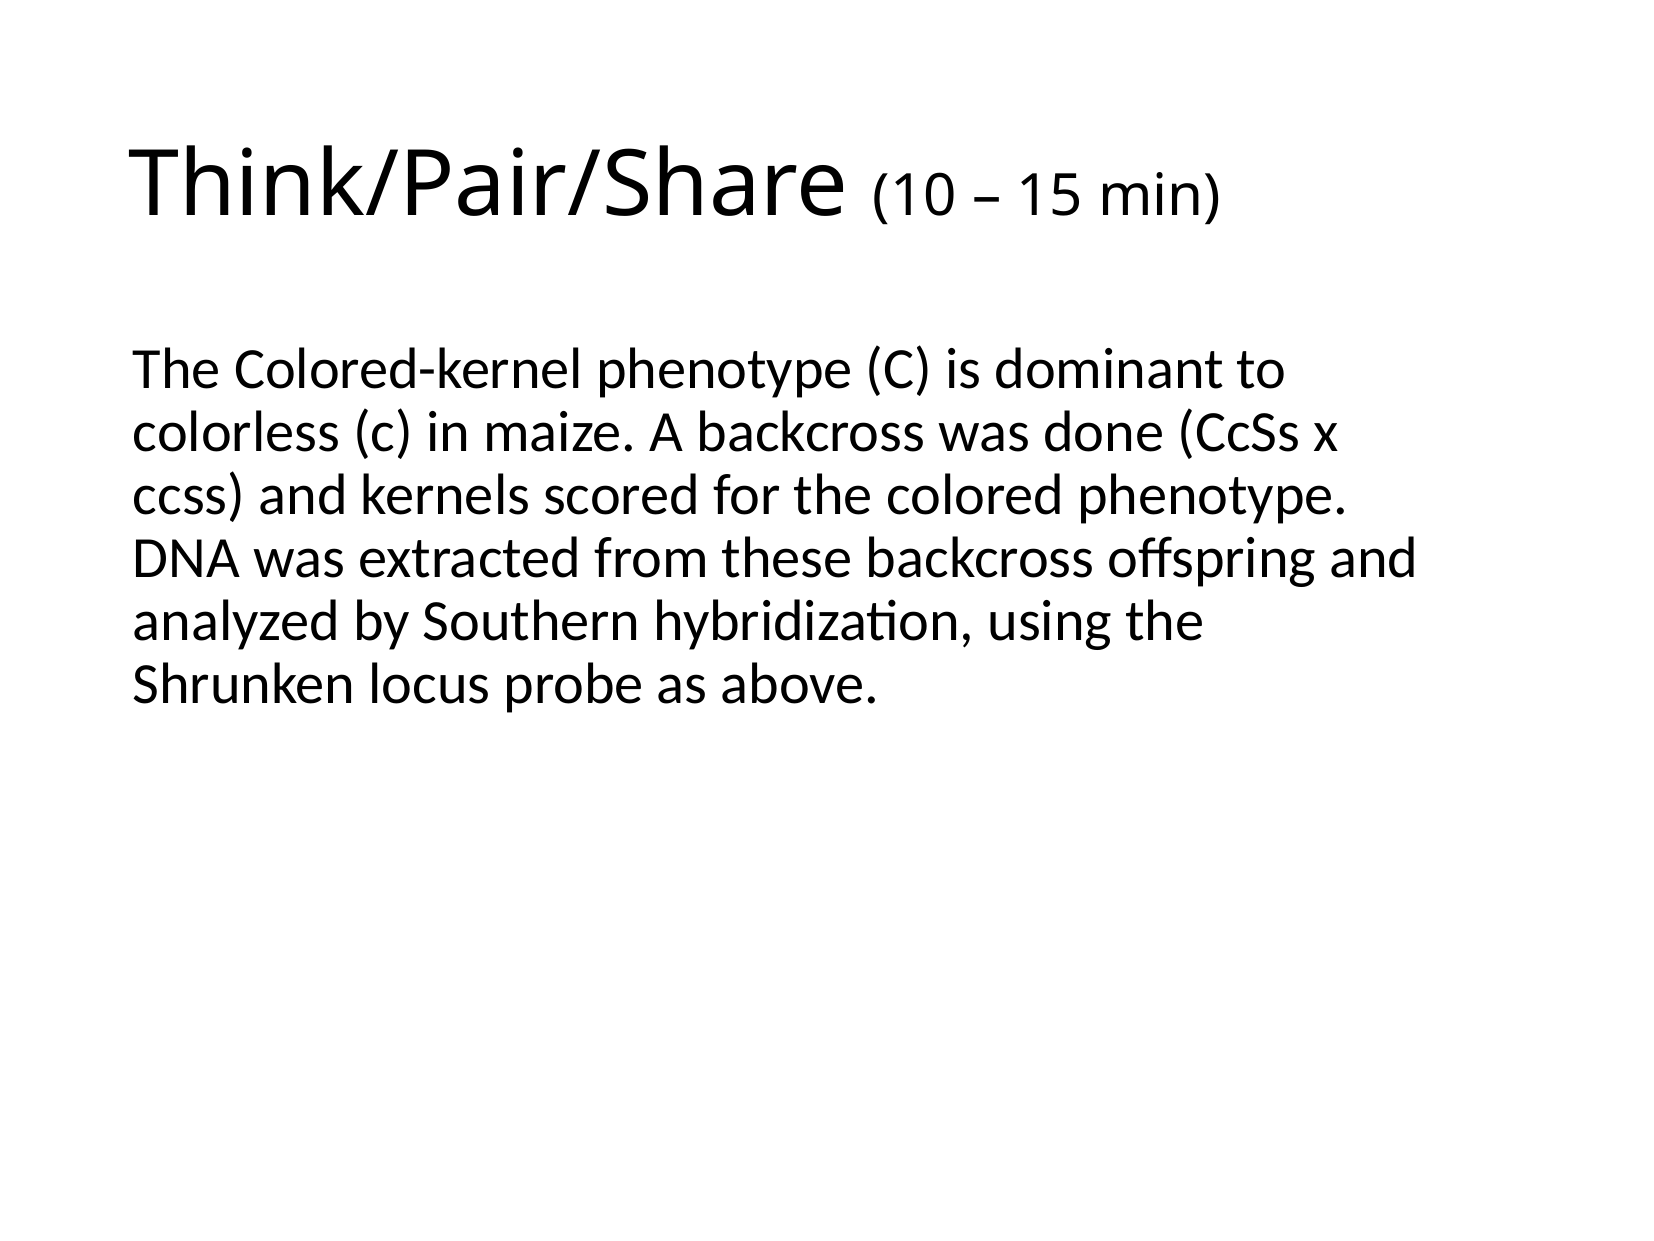

Think/Pair/Share (10 – 15 min)
The Colored-kernel phenotype (C) is dominant to colorless (c) in maize. A backcross was done (CcSs x ccss) and kernels scored for the colored phenotype. DNA was extracted from these backcross offspring and analyzed by Southern hybridization, using the Shrunken locus probe as above.